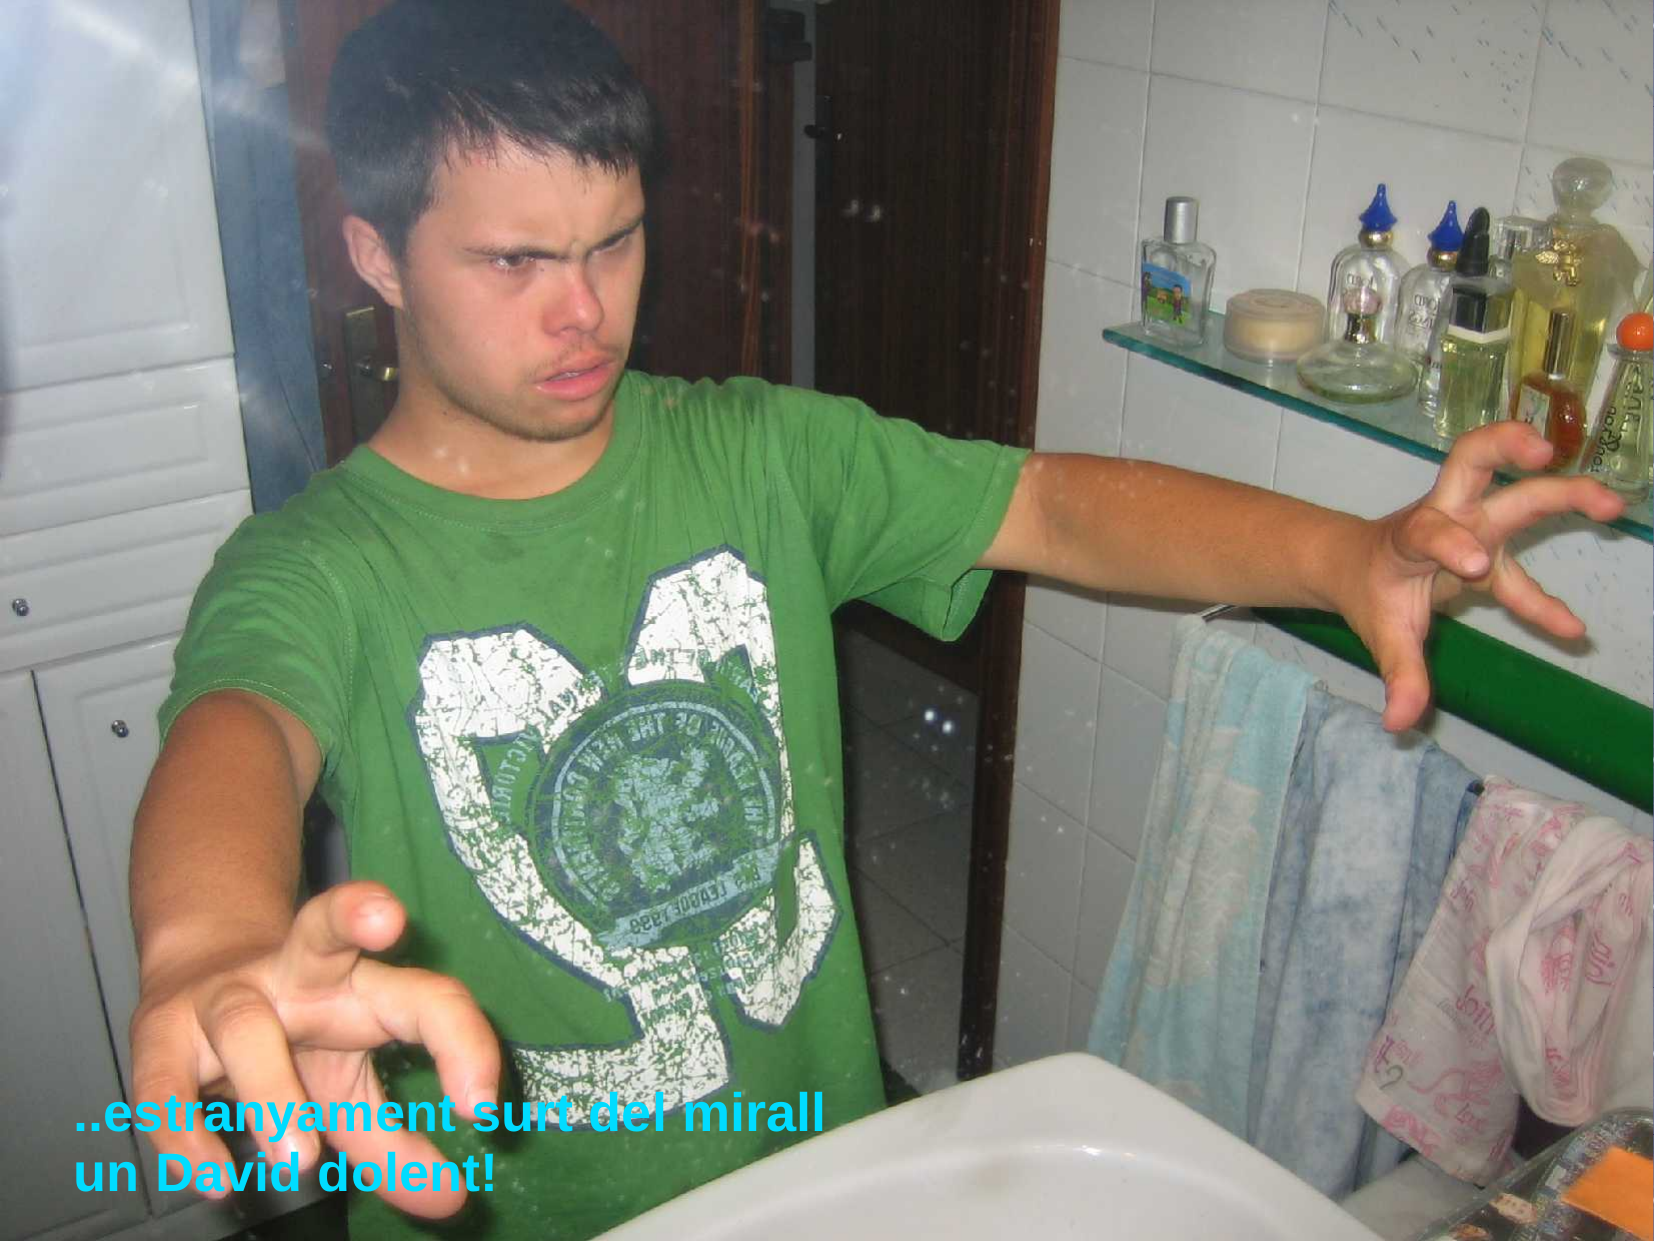

#
..estranyament surt del mirall un David dolent!